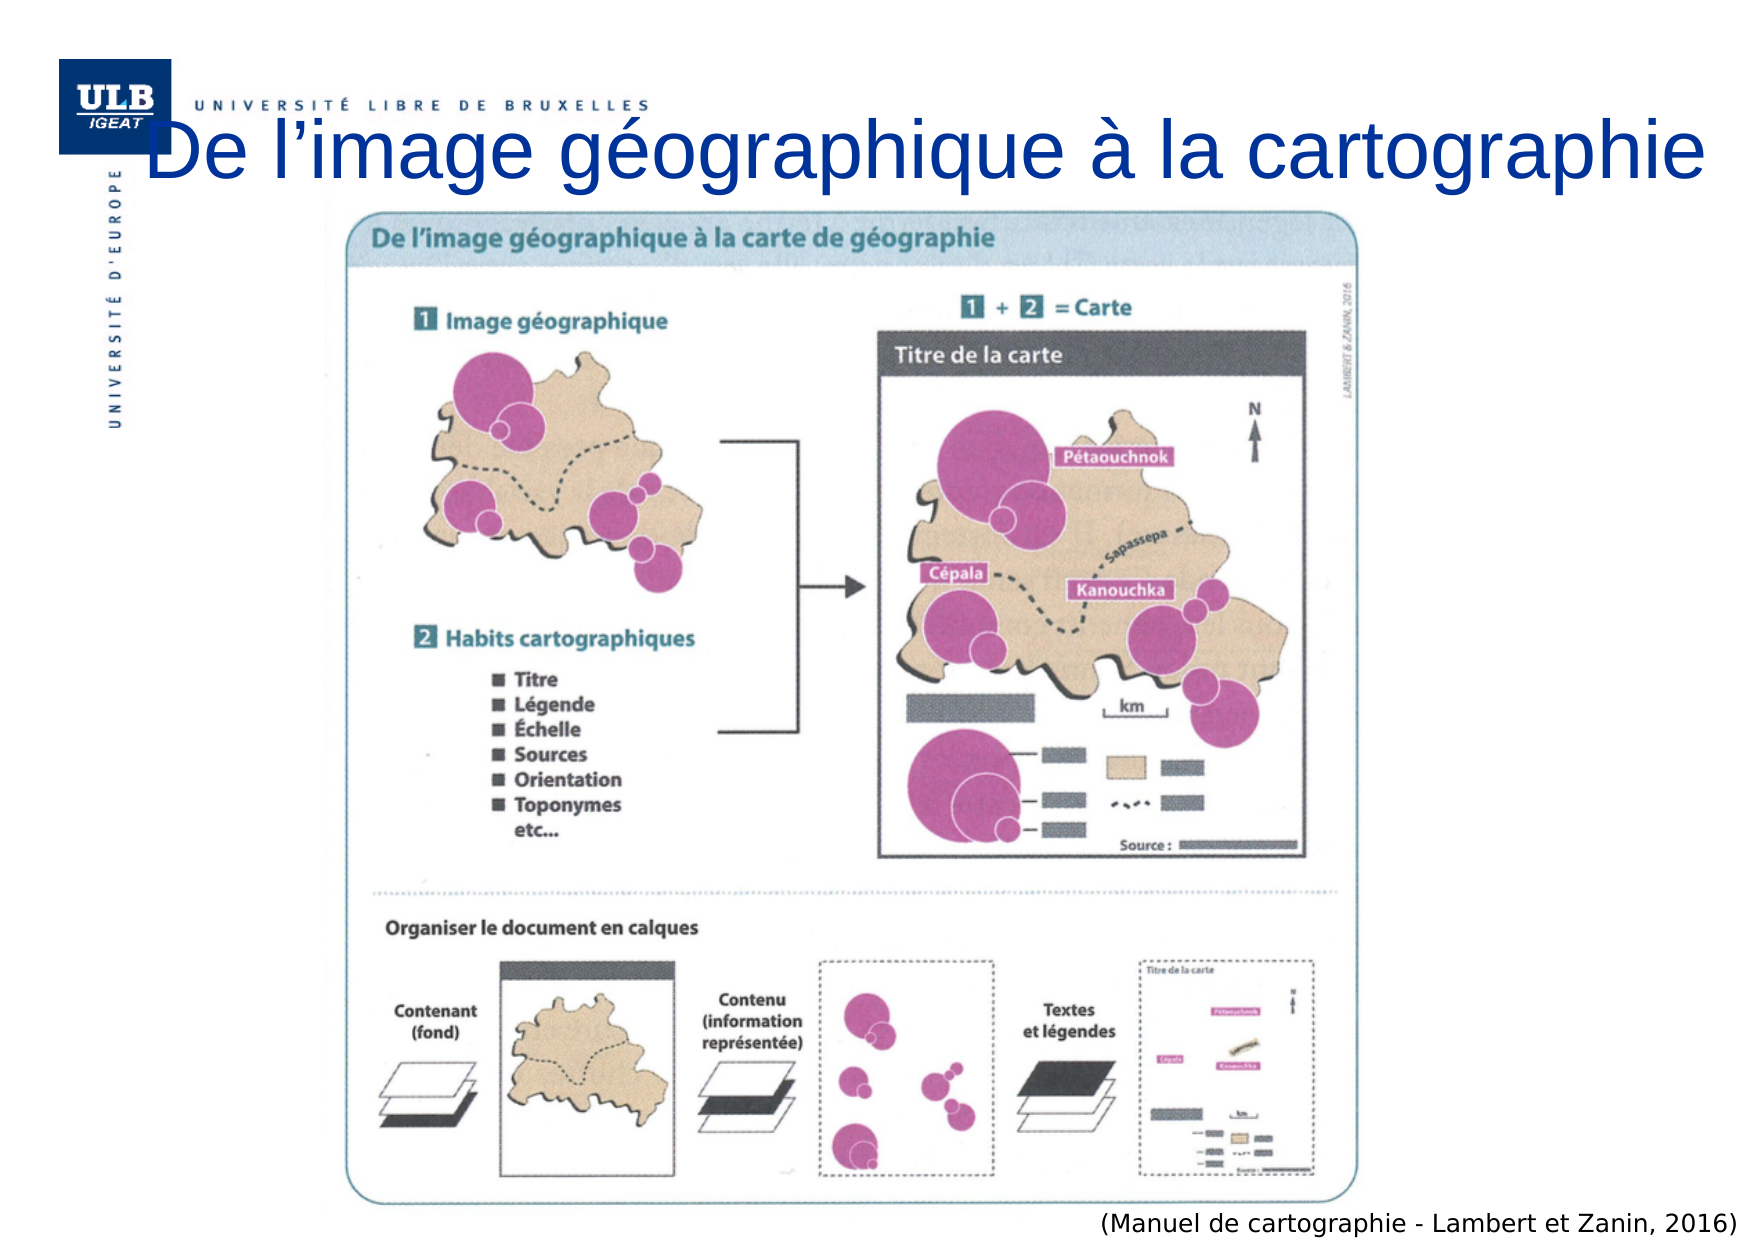

# De l’image géographique à la cartographie
(Manuel de cartographie - Lambert et Zanin, 2016)